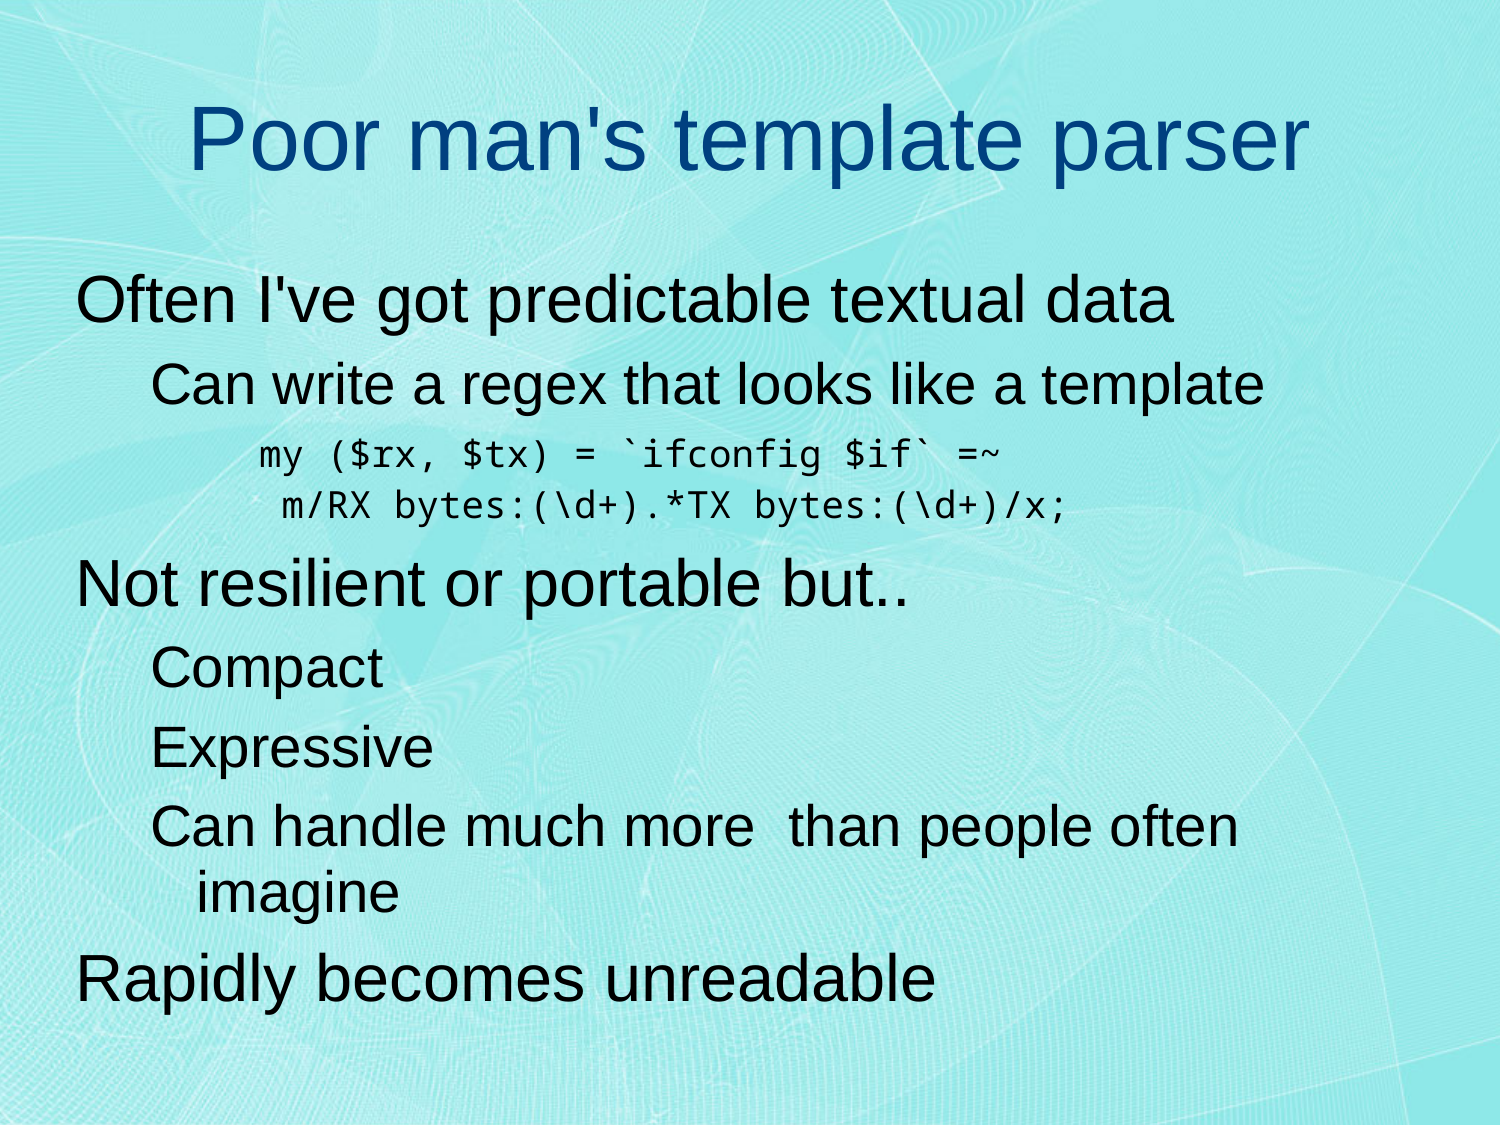

# Poor man's template parser
Often I've got predictable textual data
Can write a regex that looks like a template
my ($rx, $tx) = `ifconfig $if` =~
 m/RX bytes:(\d+).*TX bytes:(\d+)/x;
Not resilient or portable but..
Compact
Expressive
Can handle much more than people often imagine
Rapidly becomes unreadable